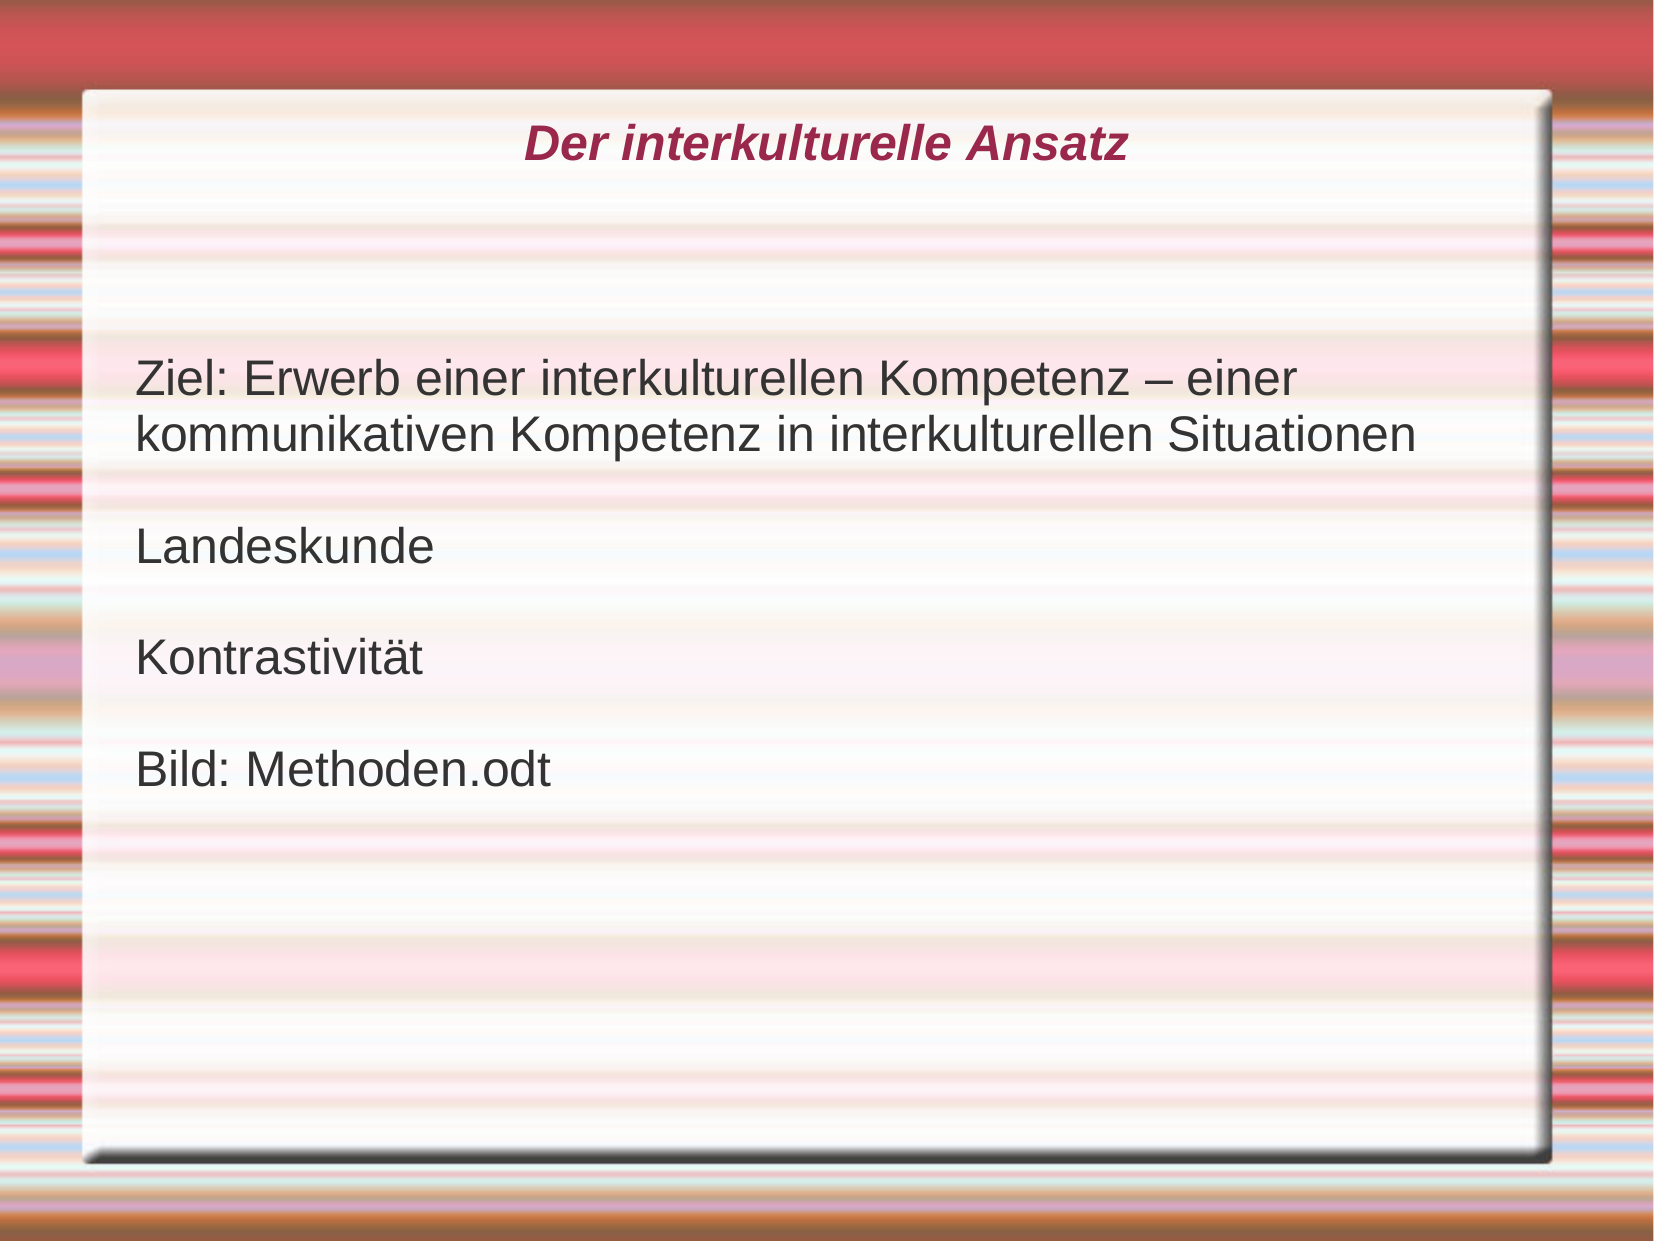

# Der interkulturelle Ansatz
Ziel: Erwerb einer interkulturellen Kompetenz – einer kommunikativen Kompetenz in interkulturellen Situationen
Landeskunde
Kontrastivität
Bild: Methoden.odt